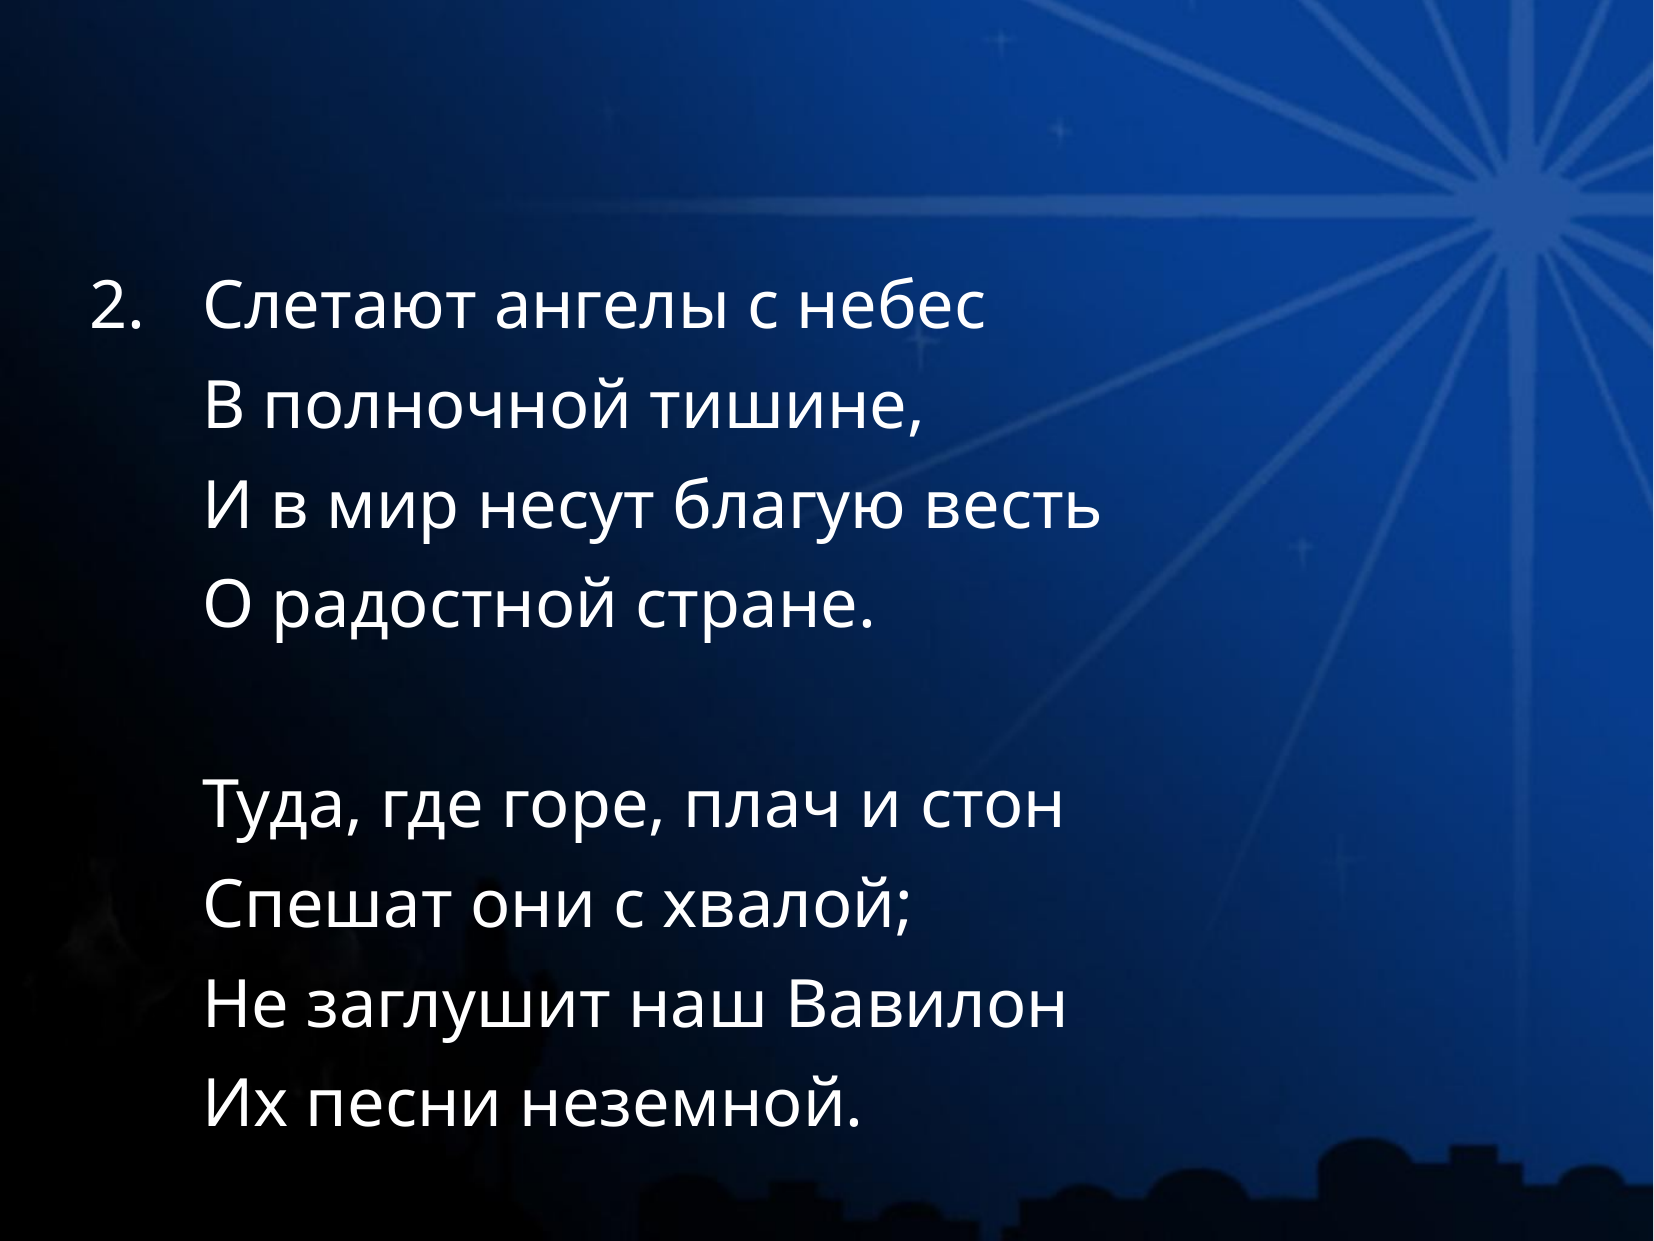

2.	Слетают ангелы с небес
	В полночной тишине,
	И в мир несут благую весть
	О радостной стране.
	Туда, где горе, плач и стон
	Спешат они с хвалой;
	Не заглушит наш Вавилон
	Их песни неземной.